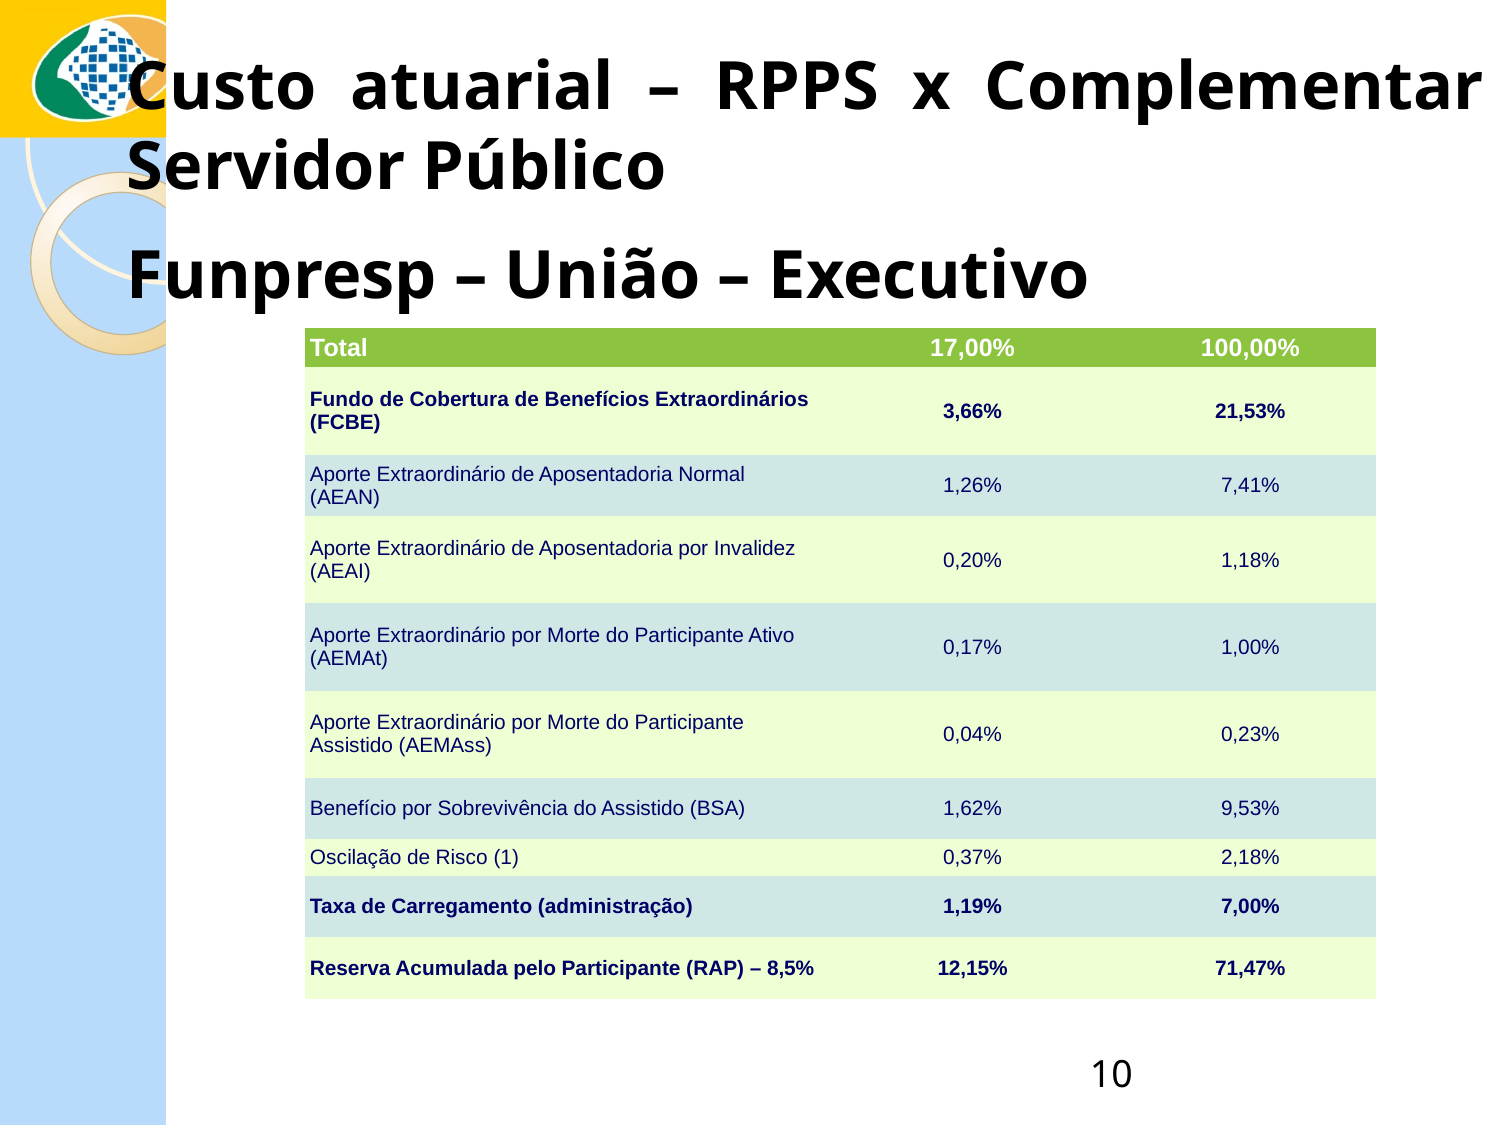

#
Custo atuarial – RPPS x Complementar Servidor Público
Funpresp – União – Executivo
| Total | 17,00% | 100,00% |
| --- | --- | --- |
| Fundo de Cobertura de Benefícios Extraordinários (FCBE) | 3,66% | 21,53% |
| Aporte Extraordinário de Aposentadoria Normal (AEAN) | 1,26% | 7,41% |
| Aporte Extraordinário de Aposentadoria por Invalidez (AEAI) | 0,20% | 1,18% |
| Aporte Extraordinário por Morte do Participante Ativo (AEMAt) | 0,17% | 1,00% |
| Aporte Extraordinário por Morte do Participante Assistido (AEMAss) | 0,04% | 0,23% |
| Benefício por Sobrevivência do Assistido (BSA) | 1,62% | 9,53% |
| Oscilação de Risco (1) | 0,37% | 2,18% |
| Taxa de Carregamento (administração) | 1,19% | 7,00% |
| Reserva Acumulada pelo Participante (RAP) – 8,5% | 12,15% | 71,47% |